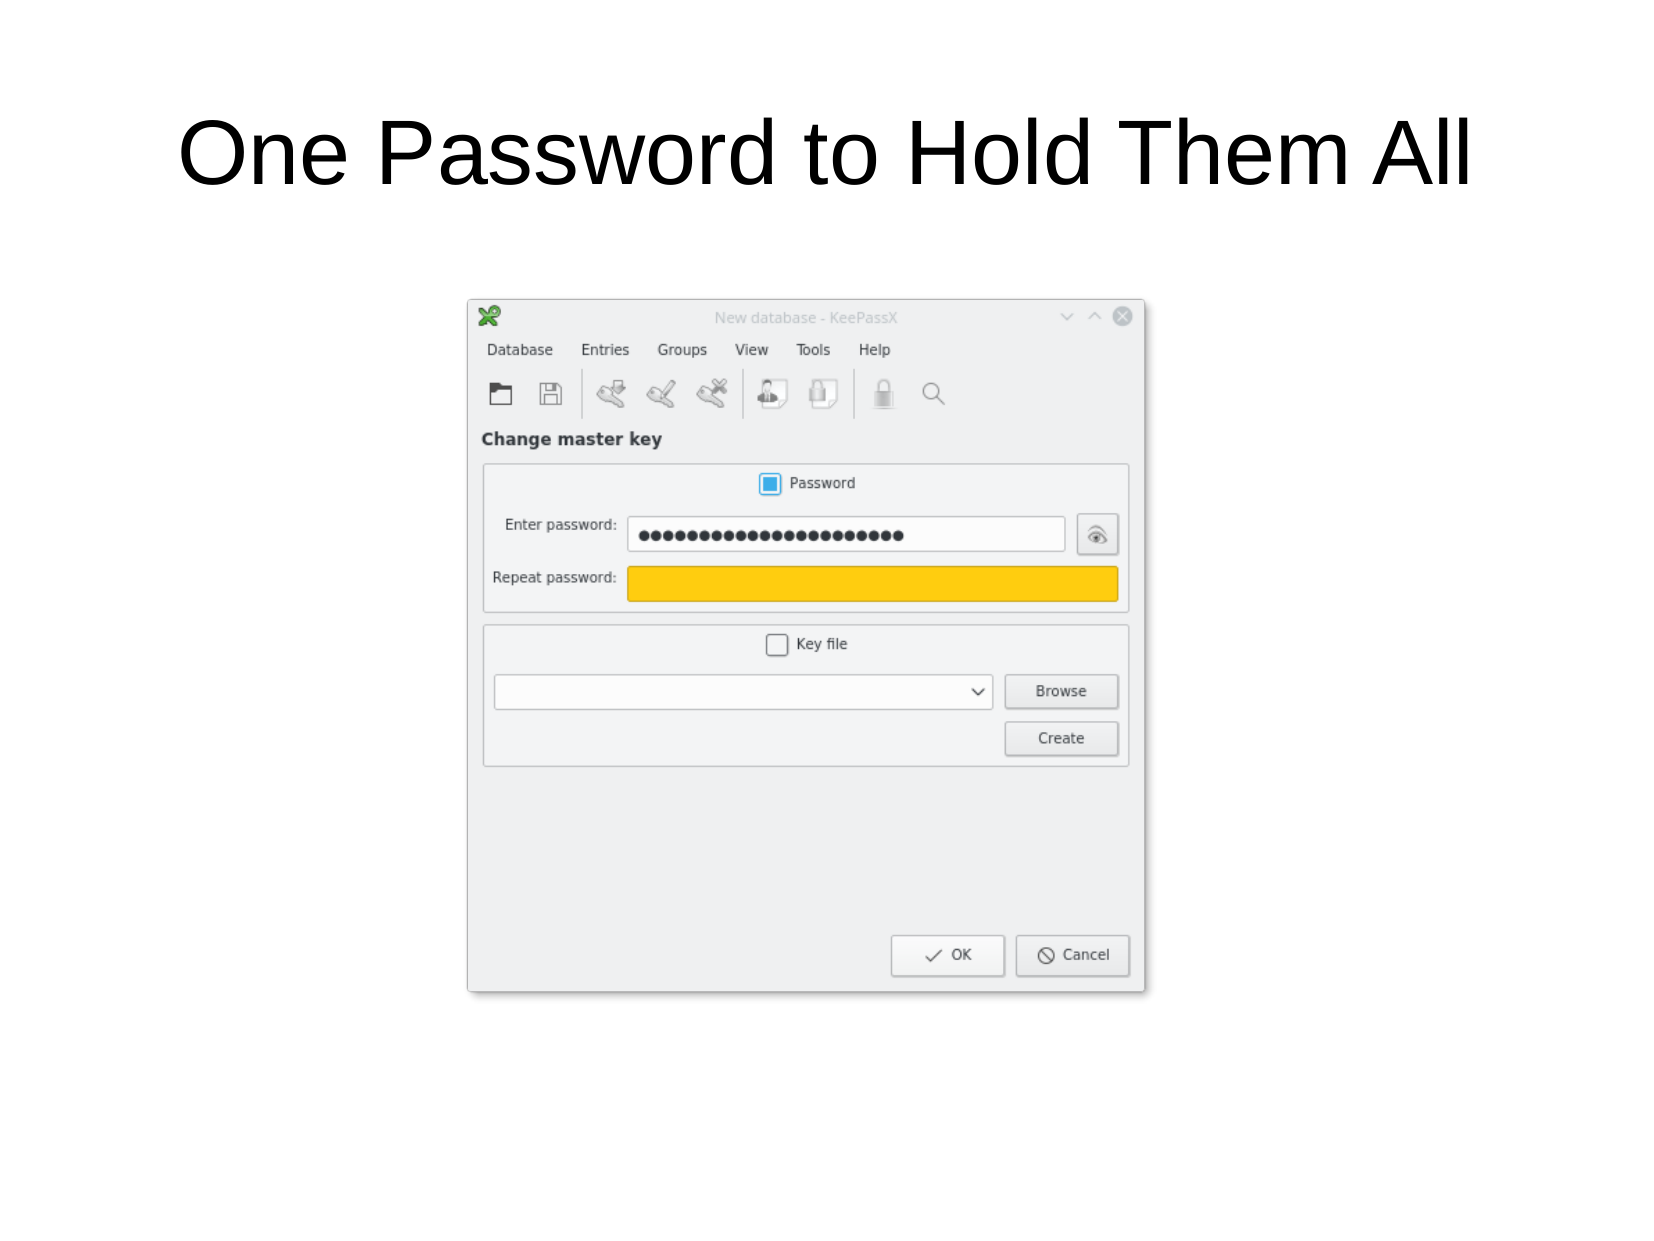

# One Password to Hold Them All